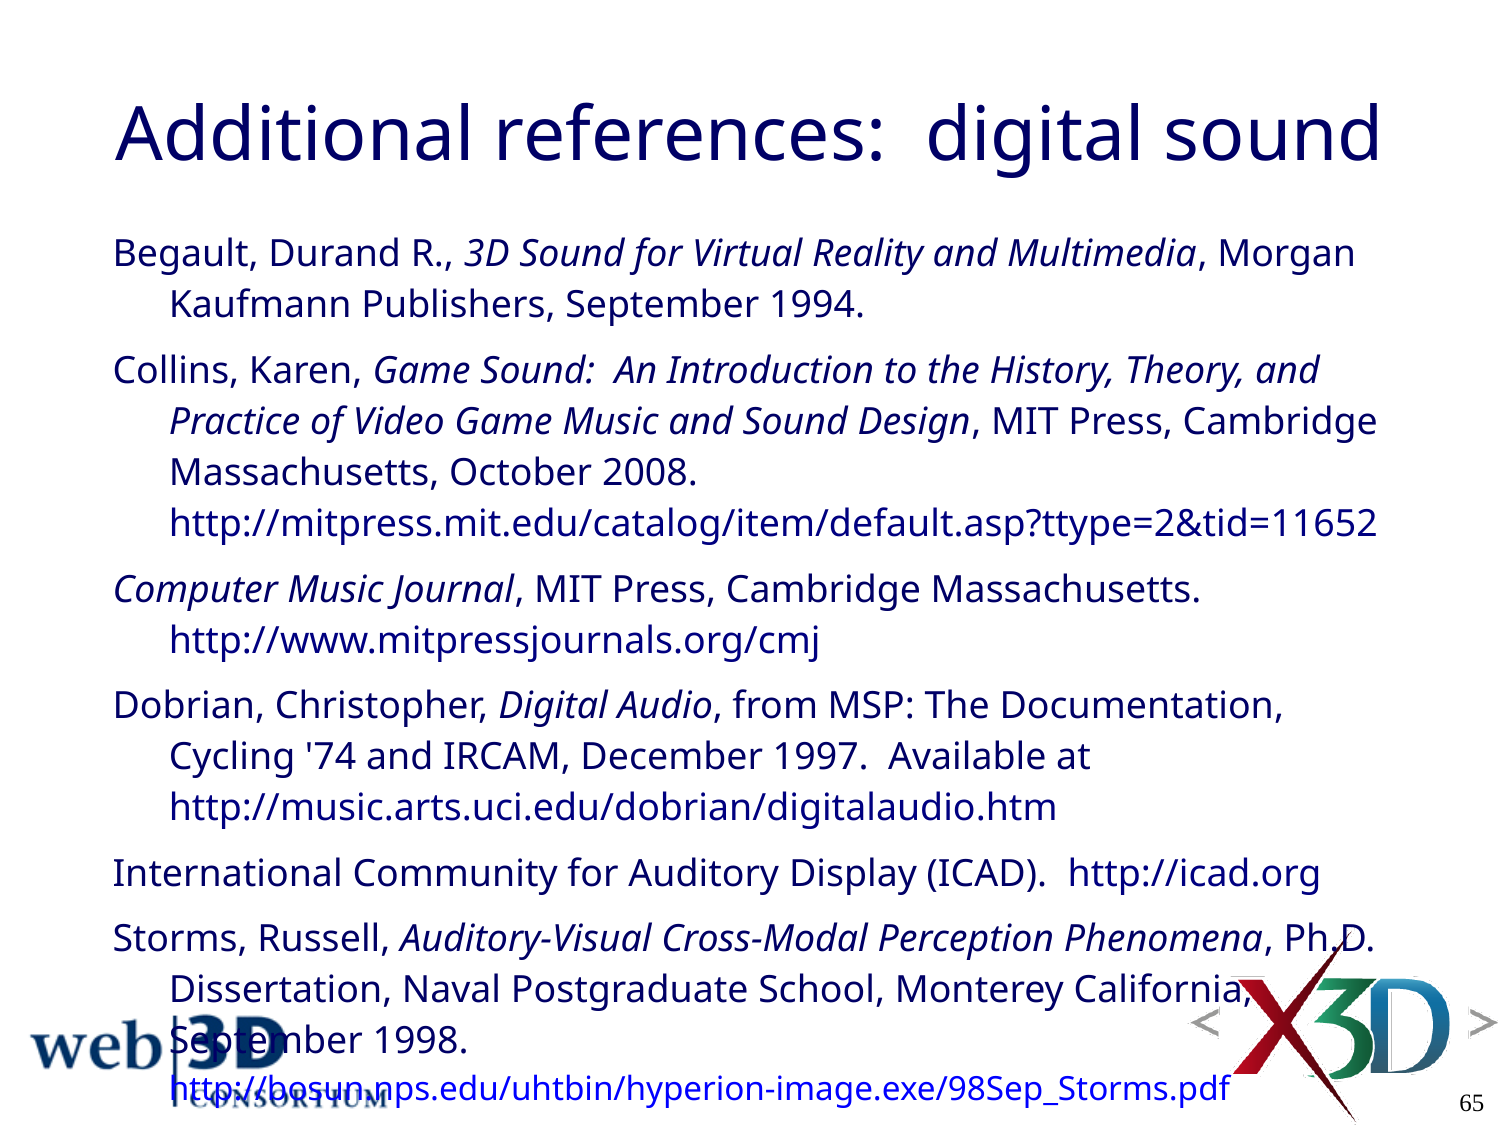

# Additional references: digital sound
Begault, Durand R., 3D Sound for Virtual Reality and Multimedia, Morgan Kaufmann Publishers, September 1994.
Collins, Karen, Game Sound: An Introduction to the History, Theory, and Practice of Video Game Music and Sound Design, MIT Press, Cambridge Massachusetts, October 2008. http://mitpress.mit.edu/catalog/item/default.asp?ttype=2&tid=11652
Computer Music Journal, MIT Press, Cambridge Massachusetts. http://www.mitpressjournals.org/cmj
Dobrian, Christopher, Digital Audio, from MSP: The Documentation, Cycling '74 and IRCAM, December 1997. Available at http://music.arts.uci.edu/dobrian/digitalaudio.htm
International Community for Auditory Display (ICAD). http://icad.org
Storms, Russell, Auditory-Visual Cross-Modal Perception Phenomena, Ph.D. Dissertation, Naval Postgraduate School, Monterey California, September 1998. http://bosun.nps.edu/uhtbin/hyperion-image.exe/98Sep_Storms.pdf